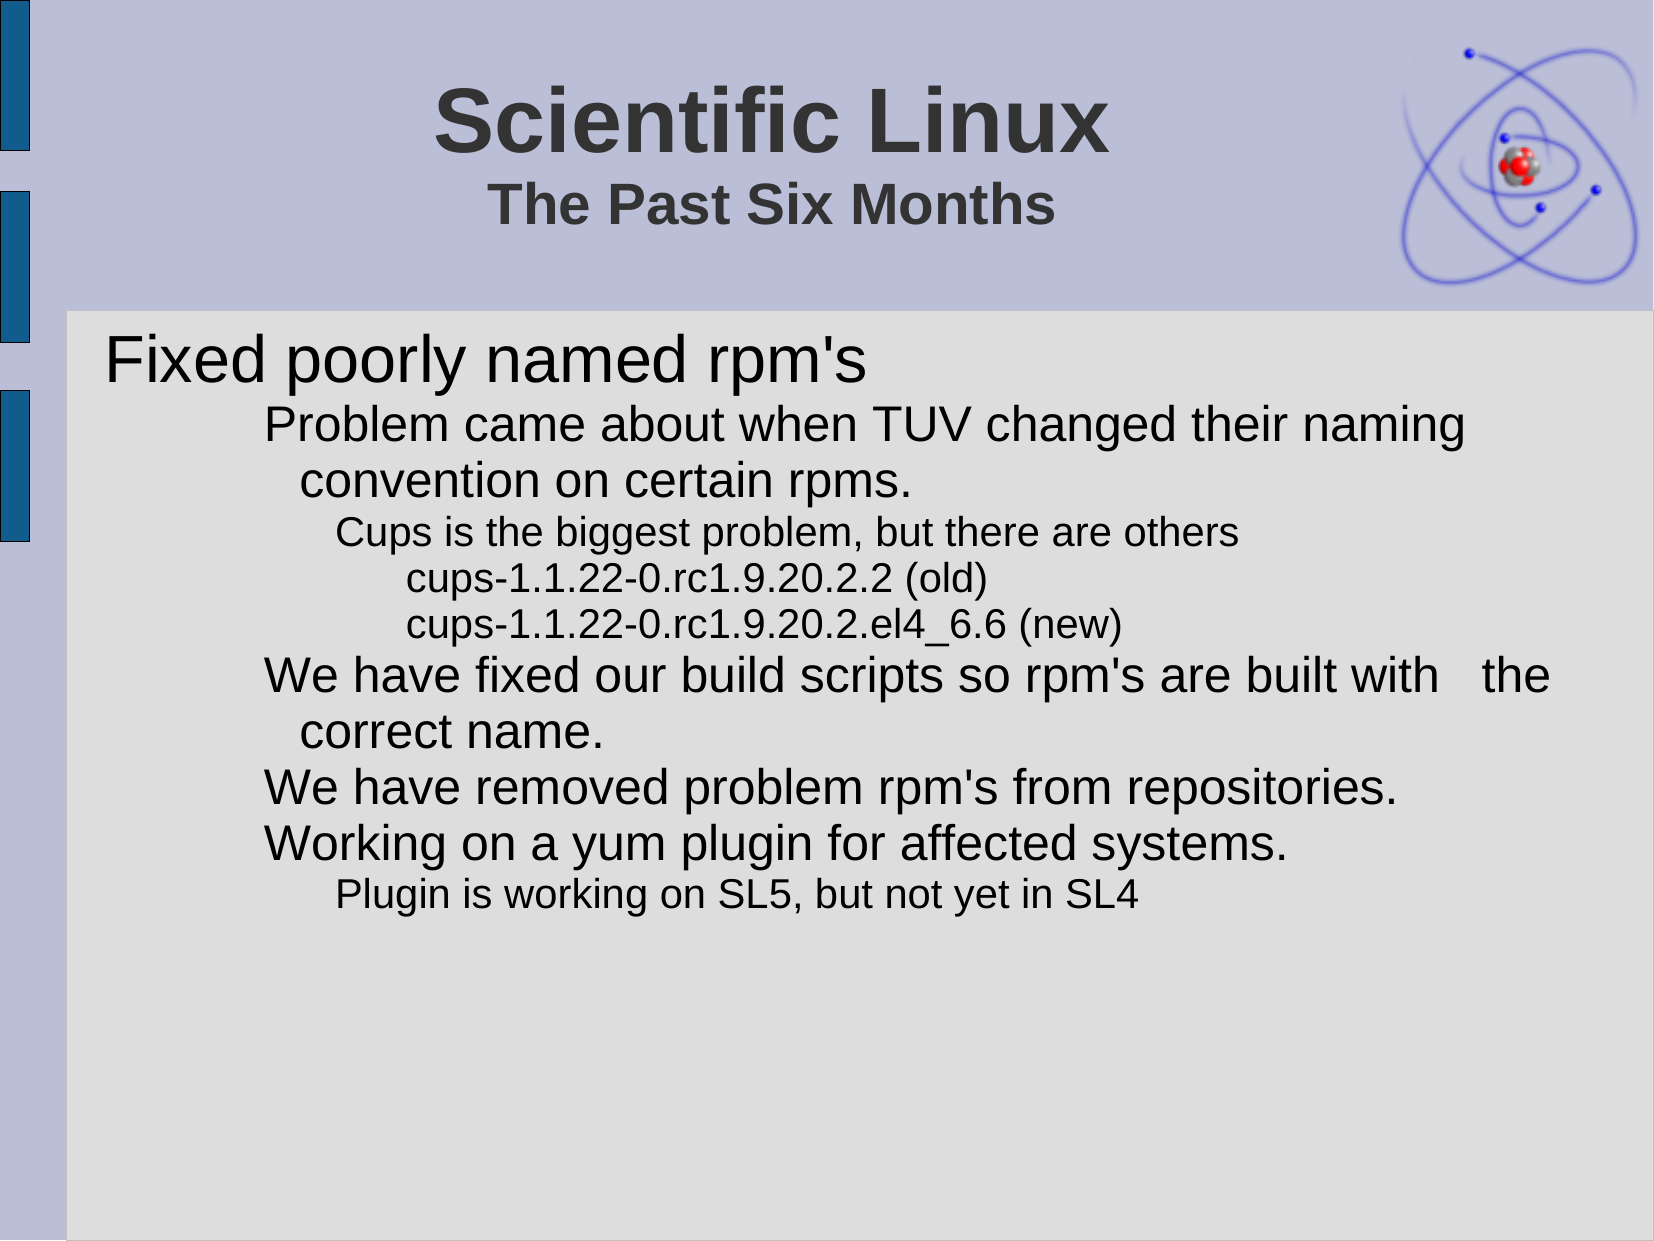

# Scientific Linux The Past Six Months
Fixed poorly named rpm's
Problem came about when TUV changed their naming convention on certain rpms.
Cups is the biggest problem, but there are others
cups-1.1.22-0.rc1.9.20.2.2 (old)
cups-1.1.22-0.rc1.9.20.2.el4_6.6 (new)
We have fixed our build scripts so rpm's are built with the correct name.
We have removed problem rpm's from repositories.
Working on a yum plugin for affected systems.
Plugin is working on SL5, but not yet in SL4